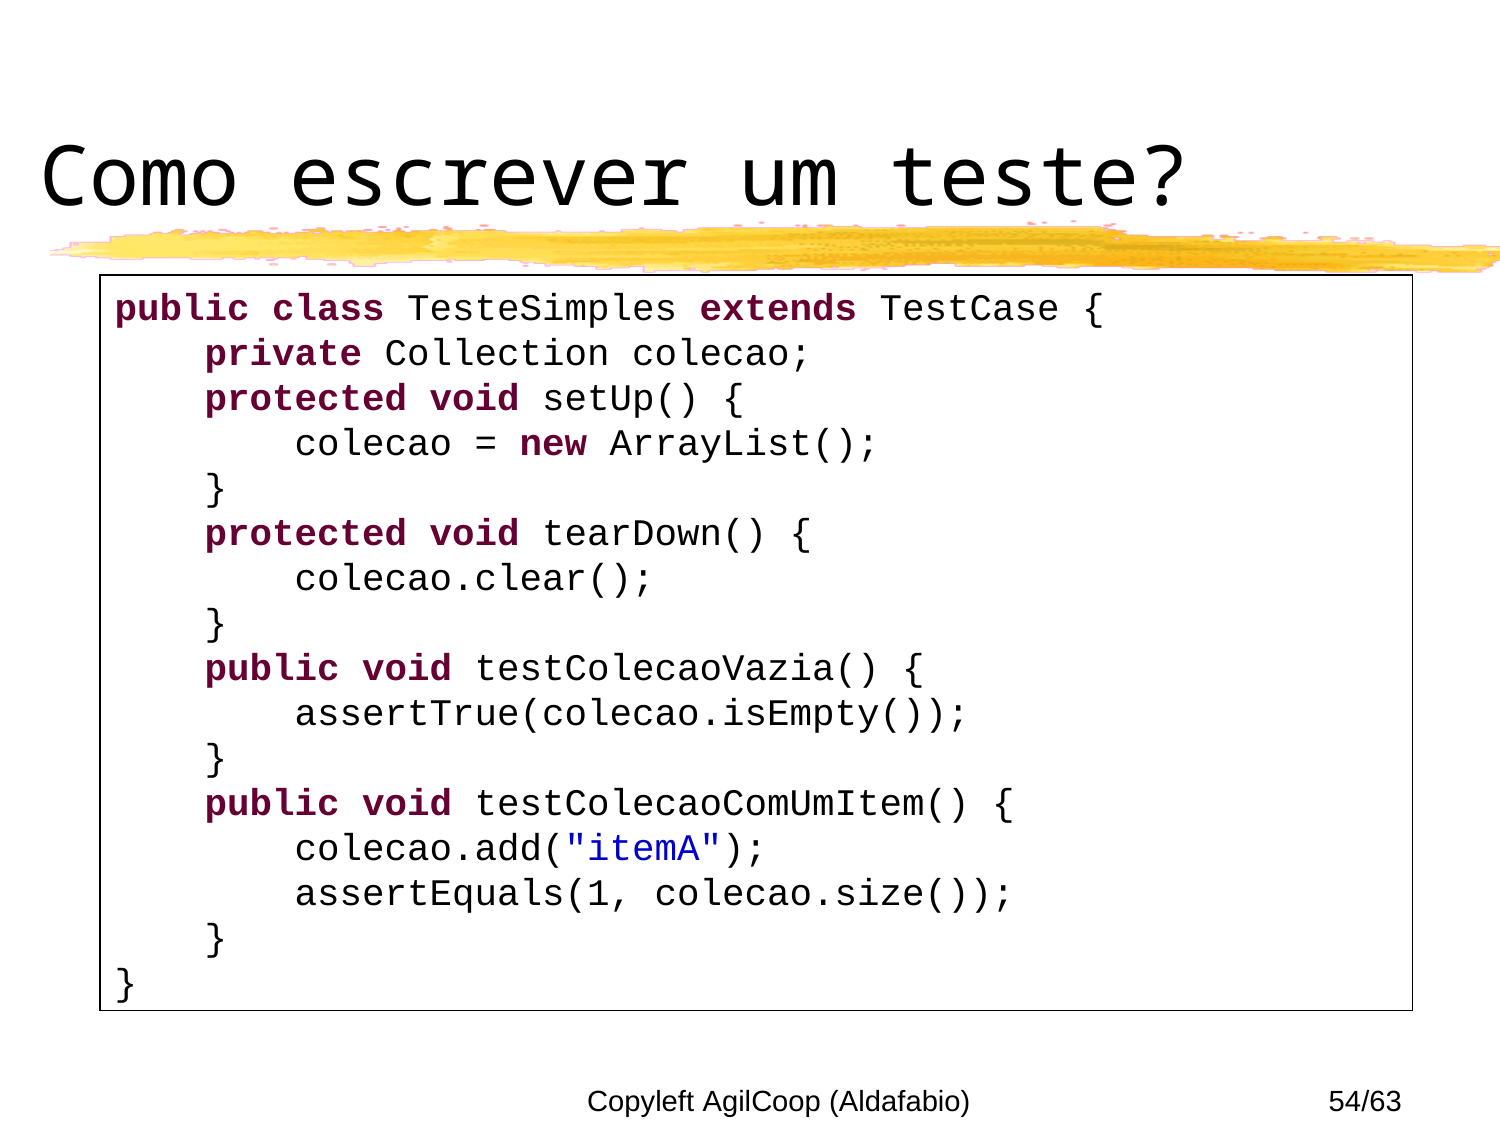

# Como escrever um teste?
public class TesteSimples extends TestCase {
 private Collection colecao;
 protected void setUp() {
 colecao = new ArrayList();
 }
 protected void tearDown() {
 colecao.clear();
 }
 public void testColecaoVazia() {
 assertTrue(colecao.isEmpty());
 }
 public void testColecaoComUmItem() {
 colecao.add("itemA");
 assertEquals(1, colecao.size());
 }
}
54